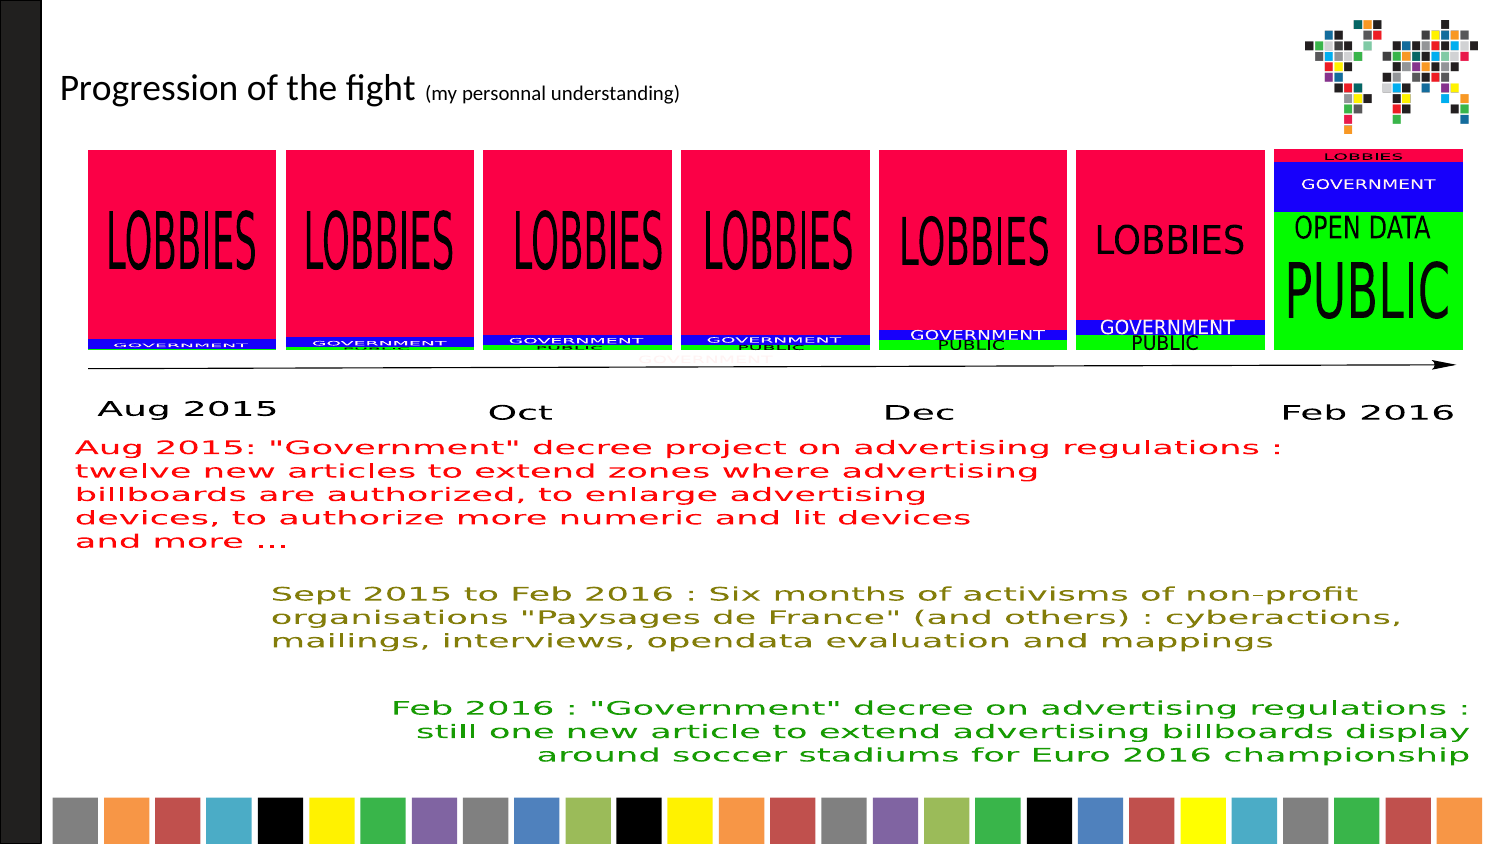

Progression of the fight (my personnal understanding)